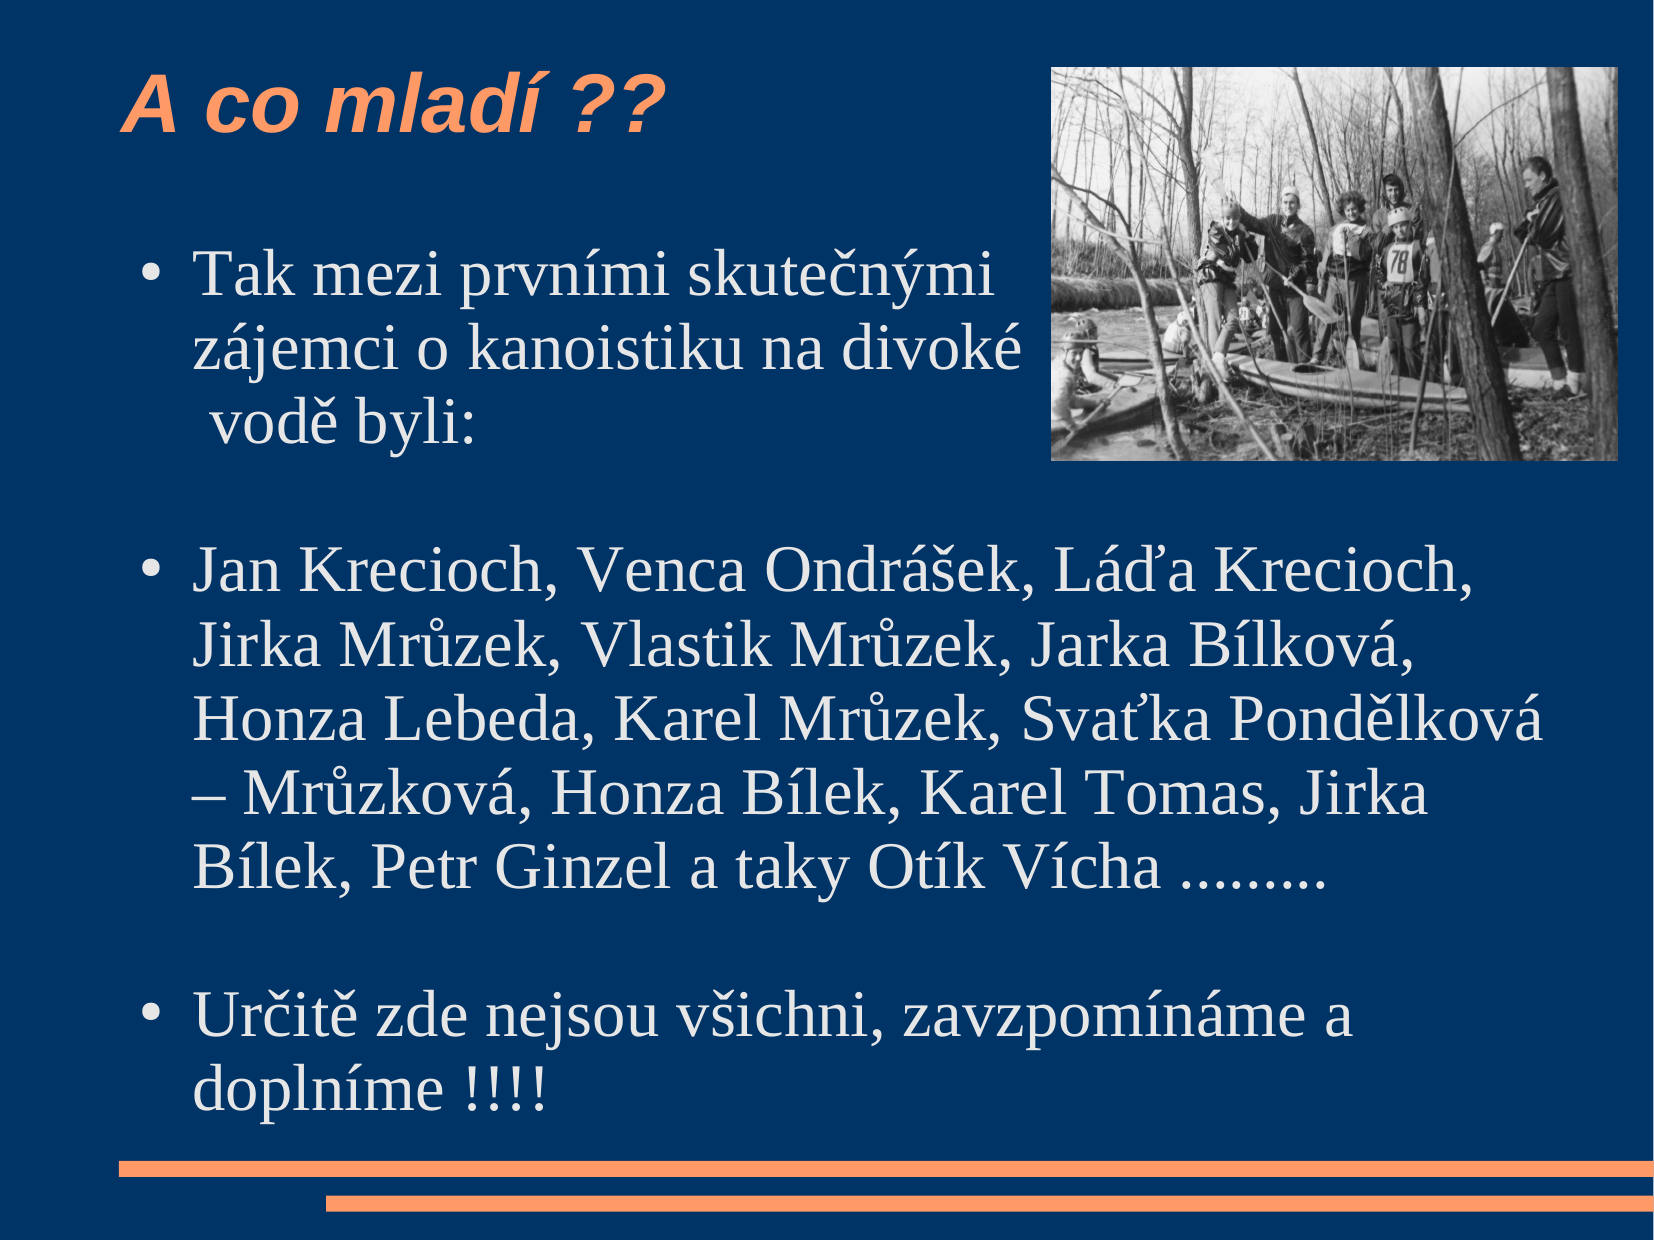

# A co mladí ??
Tak mezi prvními skutečnými
zájemci o kanoistiku na divoké
 vodě byli:
Jan Krecioch, Venca Ondrášek, Láďa Krecioch, Jirka Mrůzek, Vlastik Mrůzek, Jarka Bílková, Honza Lebeda, Karel Mrůzek, Svaťka Pondělková – Mrůzková, Honza Bílek, Karel Tomas, Jirka Bílek, Petr Ginzel a taky Otík Vícha .........
Určitě zde nejsou všichni, zavzpomínáme a doplníme !!!!